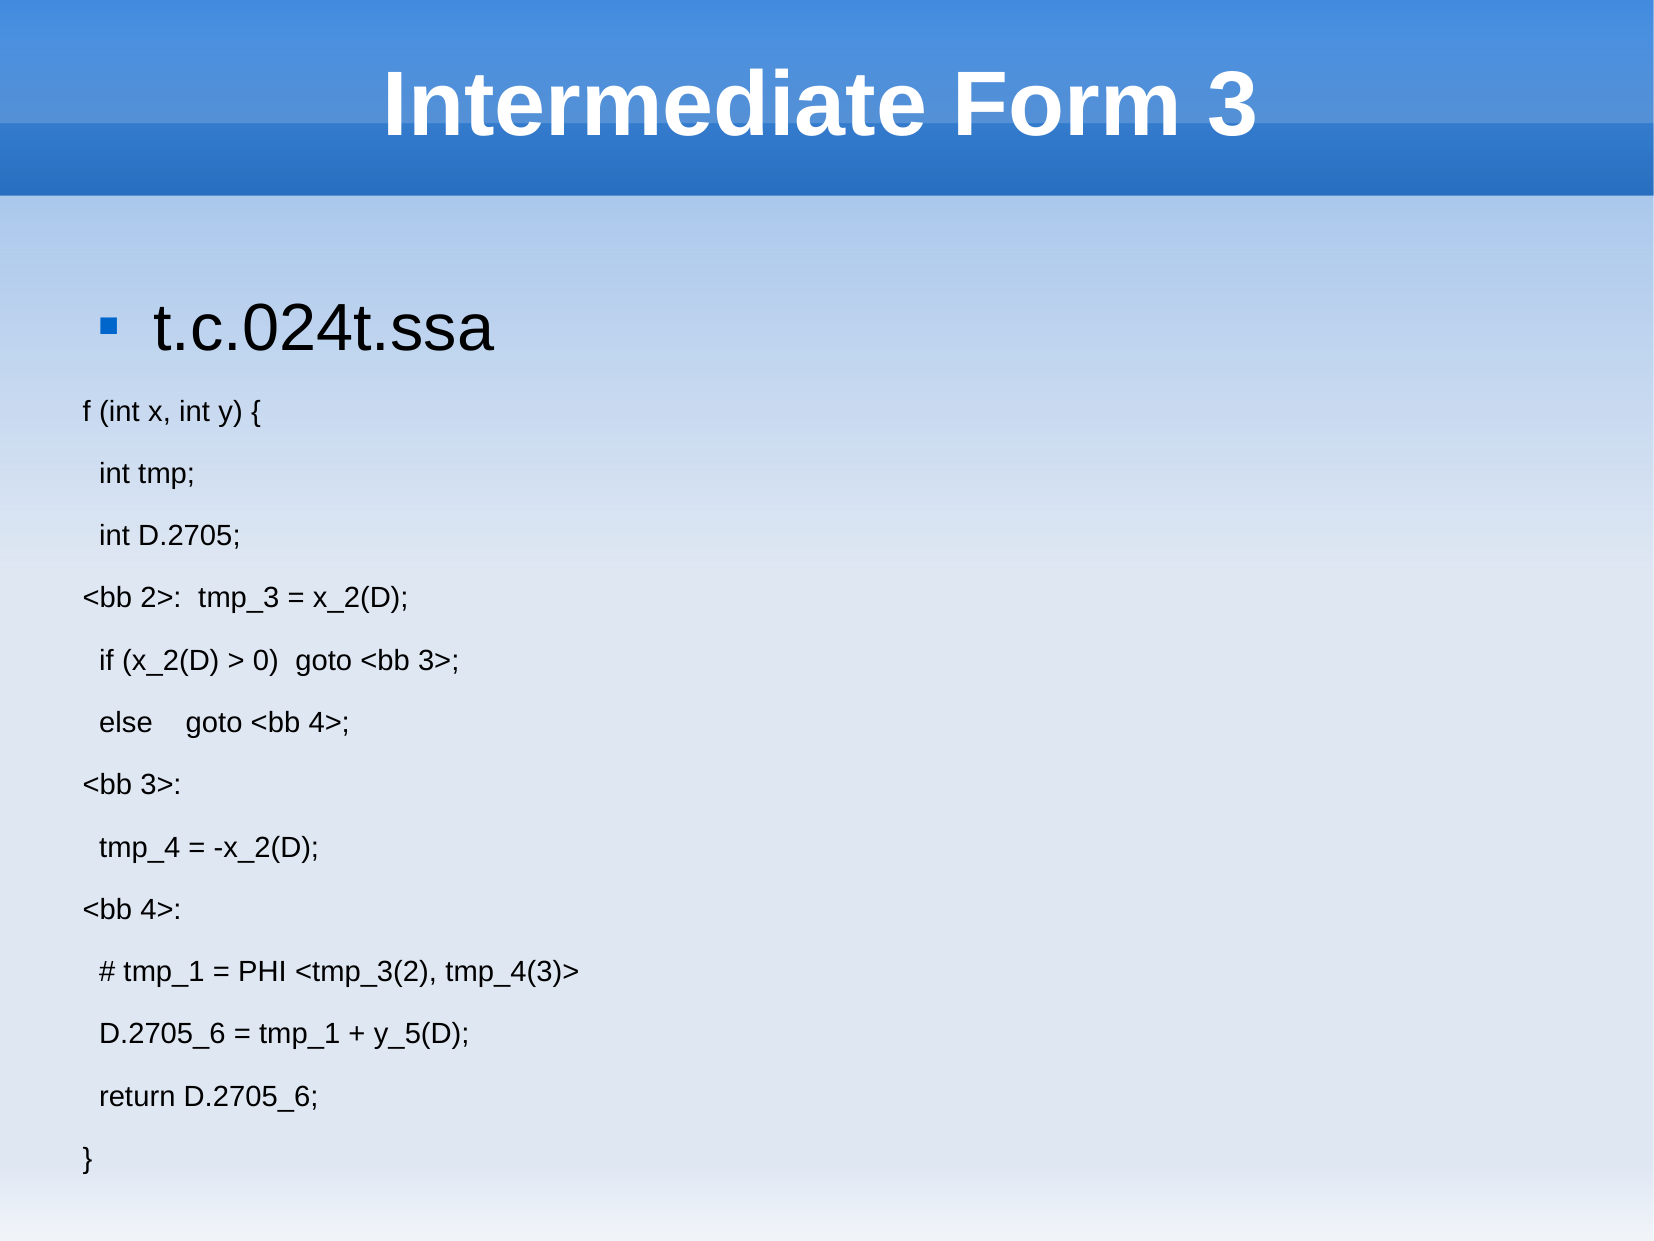

# Intermediate Form 3
t.c.024t.ssa
f (int x, int y) {
 int tmp;
 int D.2705;
<bb 2>: tmp_3 = x_2(D);
 if (x_2(D) > 0) goto <bb 3>;
 else goto <bb 4>;
<bb 3>:
 tmp_4 = -x_2(D);
<bb 4>:
 # tmp_1 = PHI <tmp_3(2), tmp_4(3)>
 D.2705_6 = tmp_1 + y_5(D);
 return D.2705_6;
}